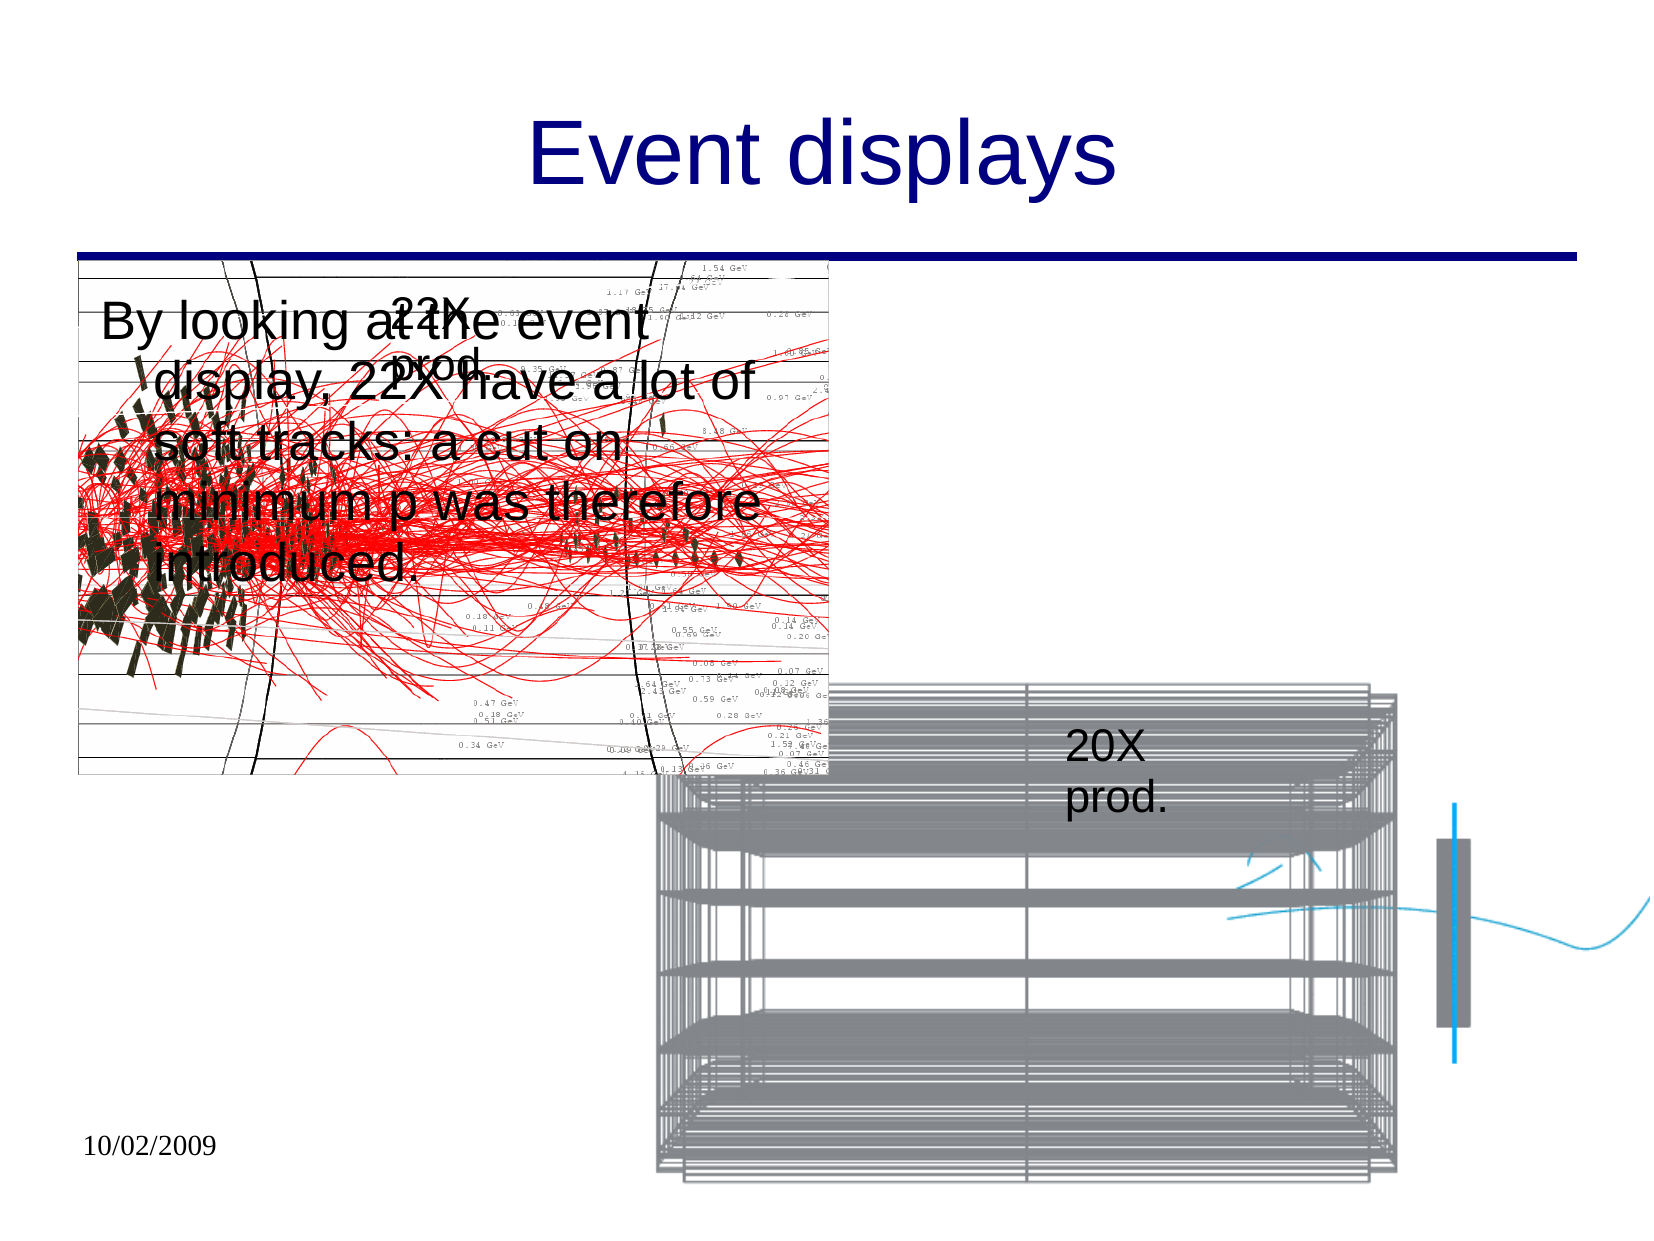

# Event displays
22X prod.
By looking at the event display, 22X have a lot of soft tracks: a cut on minimum p was therefore introduced.
20X prod.
3